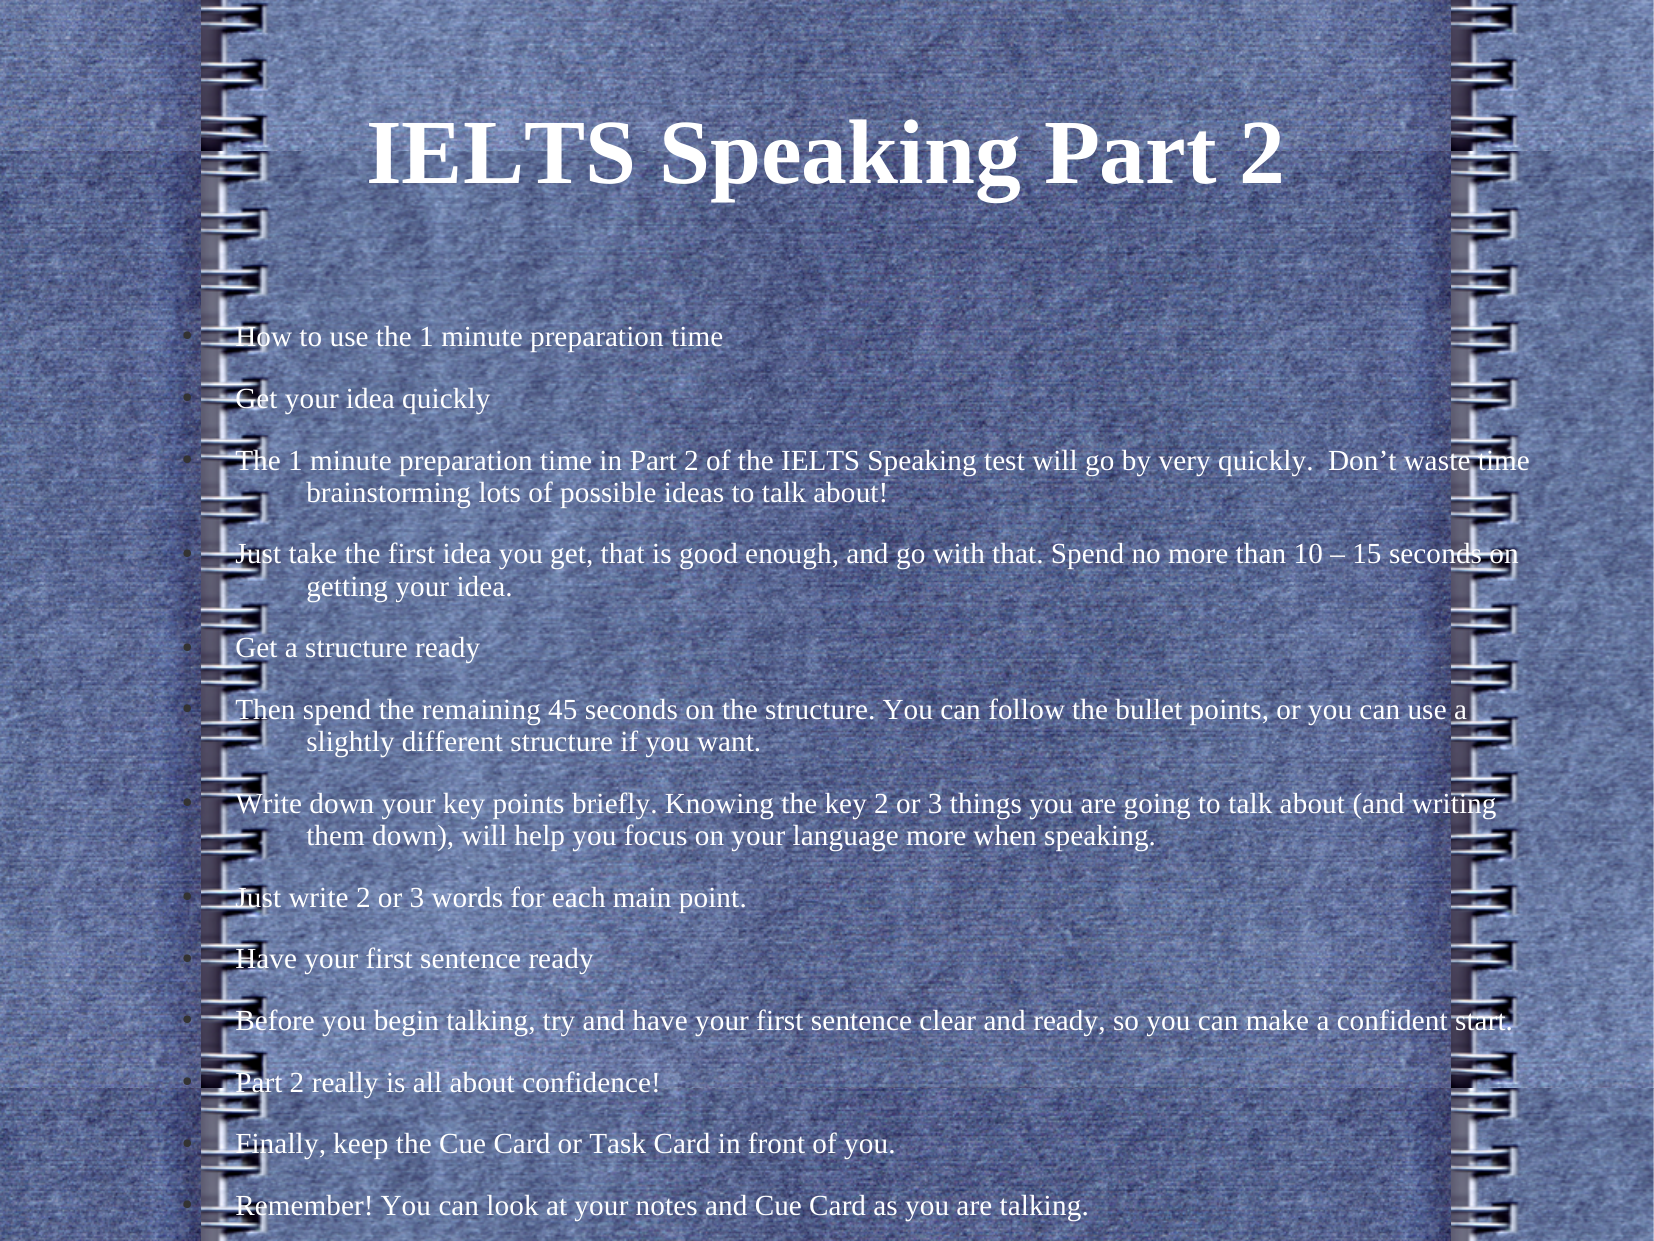

# IELTS Speaking Part 2
How to use the 1 minute preparation time
Get your idea quickly
The 1 minute preparation time in Part 2 of the IELTS Speaking test will go by very quickly. Don’t waste time brainstorming lots of possible ideas to talk about!
Just take the first idea you get, that is good enough, and go with that. Spend no more than 10 – 15 seconds on getting your idea.
Get a structure ready
Then spend the remaining 45 seconds on the structure. You can follow the bullet points, or you can use a slightly different structure if you want.
Write down your key points briefly. Knowing the key 2 or 3 things you are going to talk about (and writing them down), will help you focus on your language more when speaking.
Just write 2 or 3 words for each main point.
Have your first sentence ready
Before you begin talking, try and have your first sentence clear and ready, so you can make a confident start.
Part 2 really is all about confidence!
Finally, keep the Cue Card or Task Card in front of you.
Remember! You can look at your notes and Cue Card as you are talking.